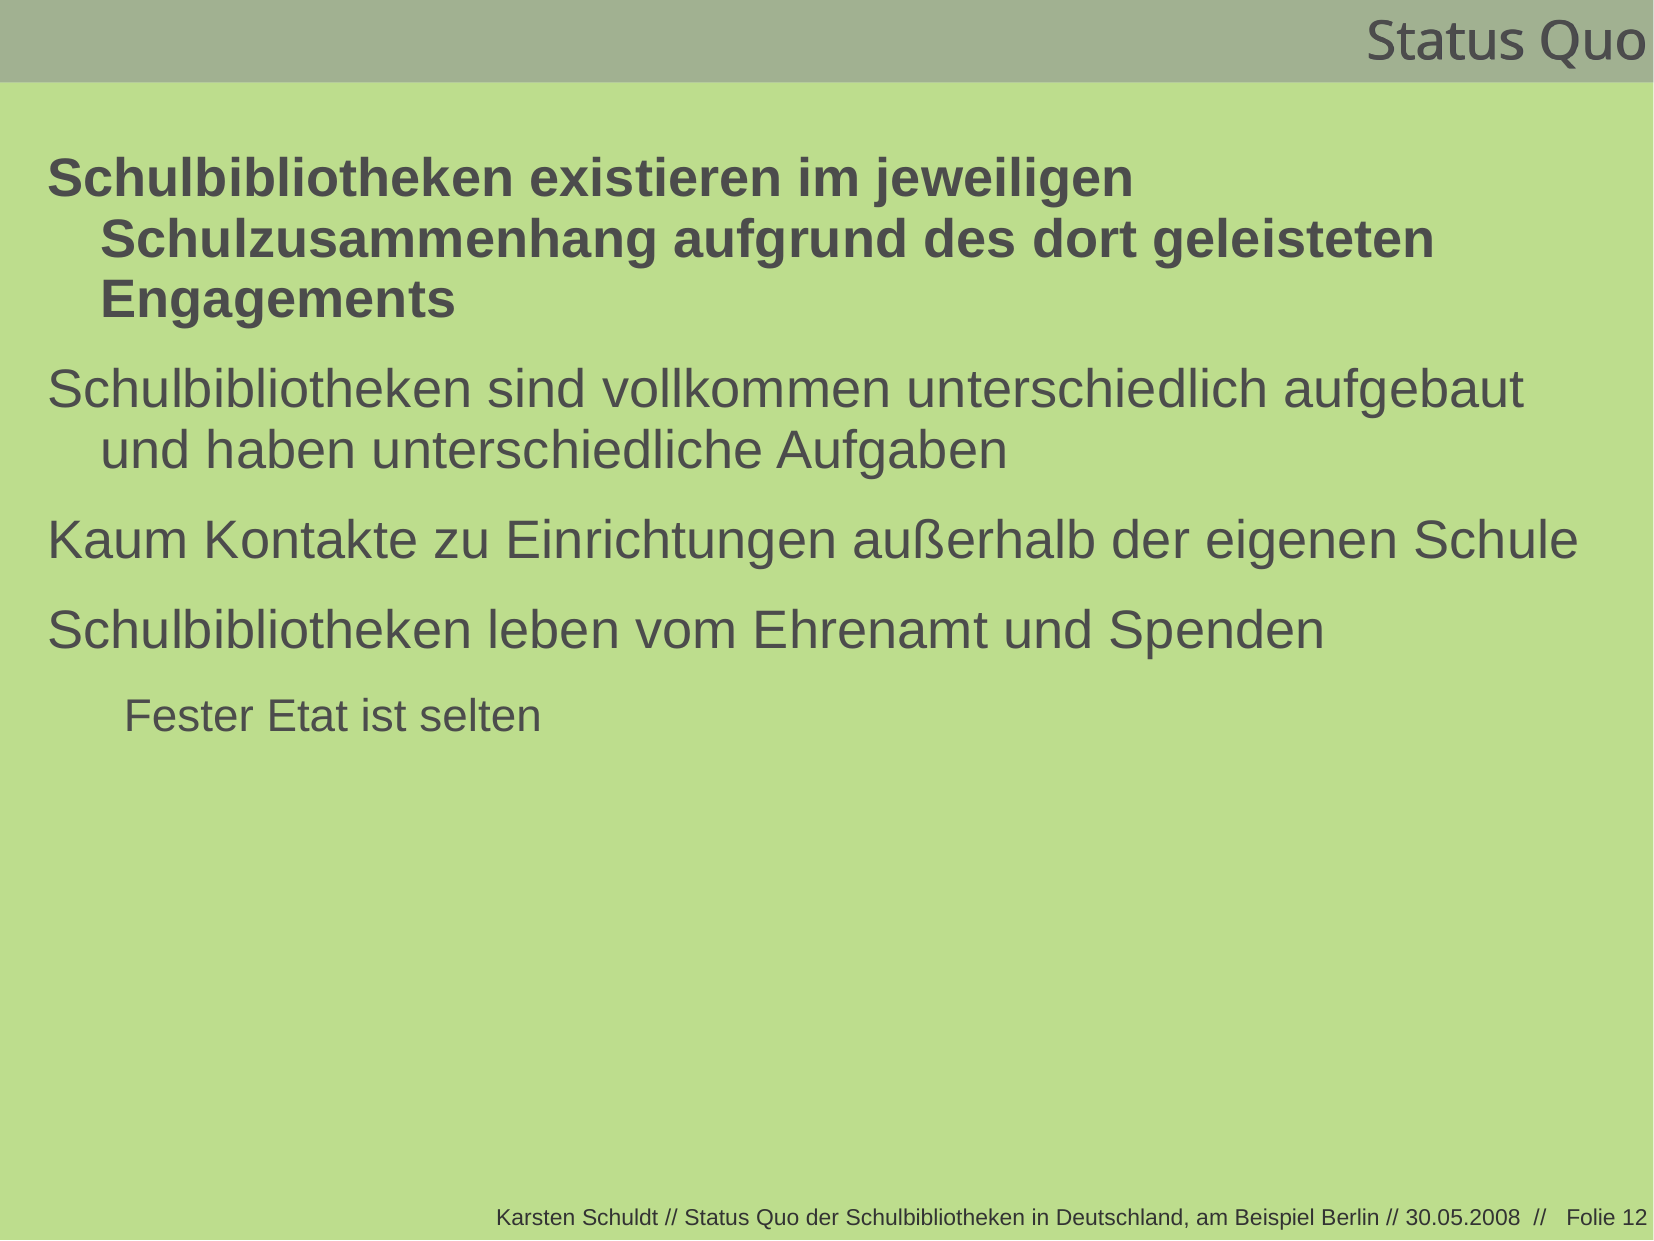

# Status Quo
Schulbibliotheken existieren im jeweiligen Schulzusammenhang aufgrund des dort geleisteten Engagements
Schulbibliotheken sind vollkommen unterschiedlich aufgebaut und haben unterschiedliche Aufgaben
Kaum Kontakte zu Einrichtungen außerhalb der eigenen Schule
Schulbibliotheken leben vom Ehrenamt und Spenden
Fester Etat ist selten
12